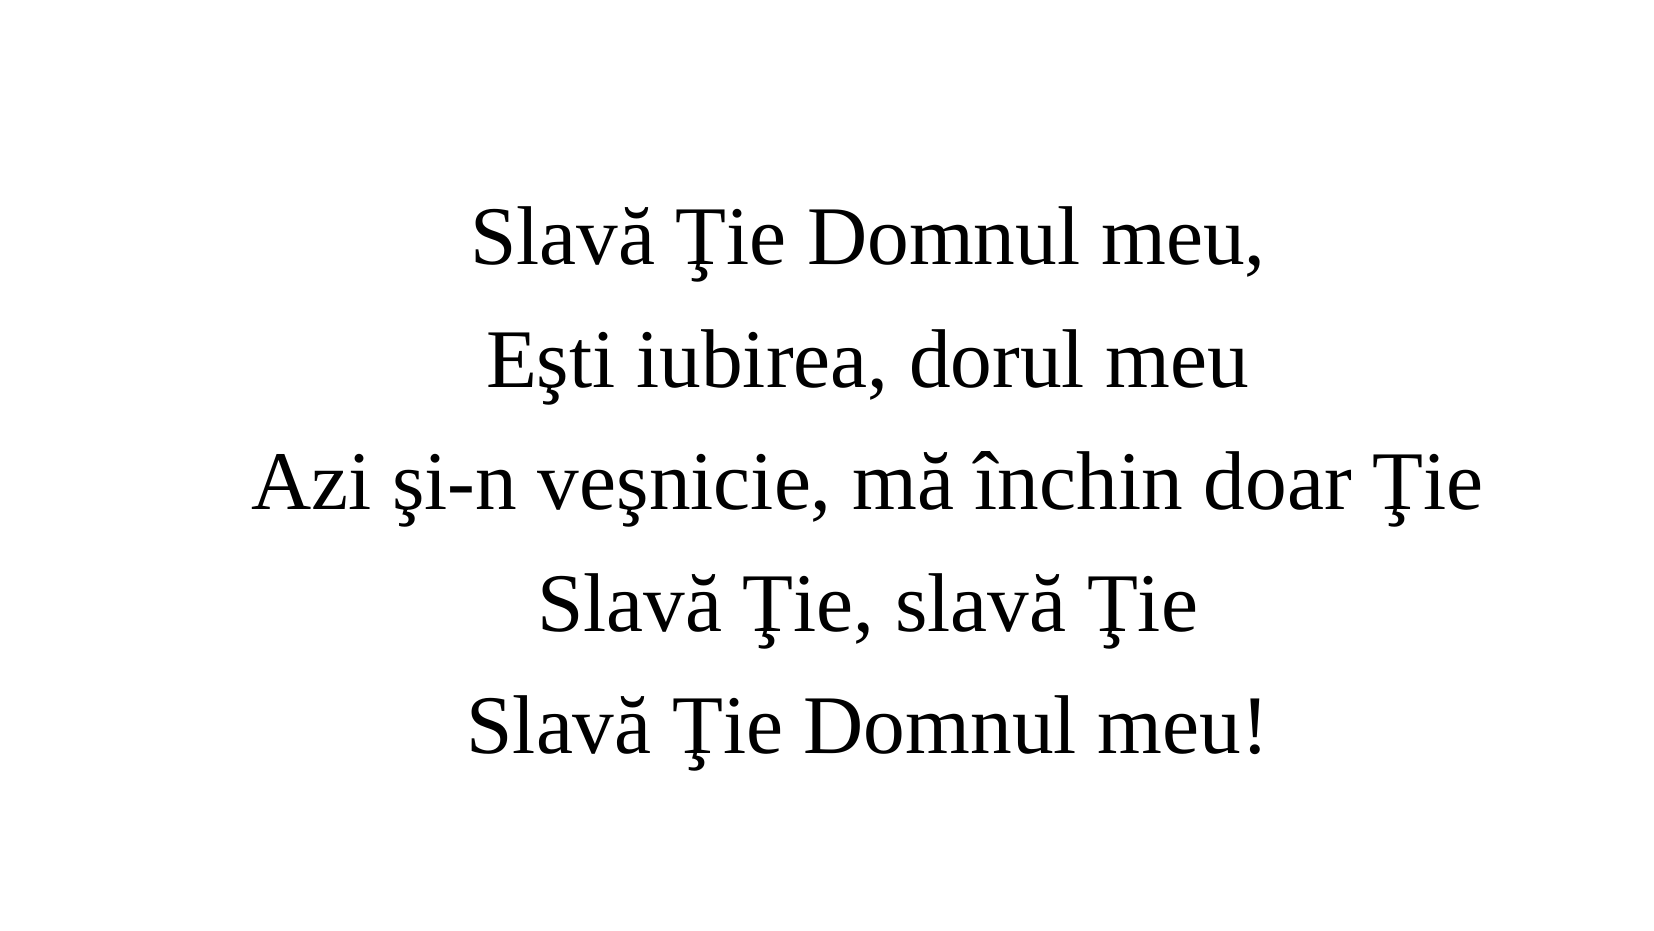

# Slavă Ţie Domnul meu,
Eşti iubirea, dorul meu
Azi şi-n veşnicie, mă închin doar Ţie
Slavă Ţie, slavă Ţie
Slavă Ţie Domnul meu!